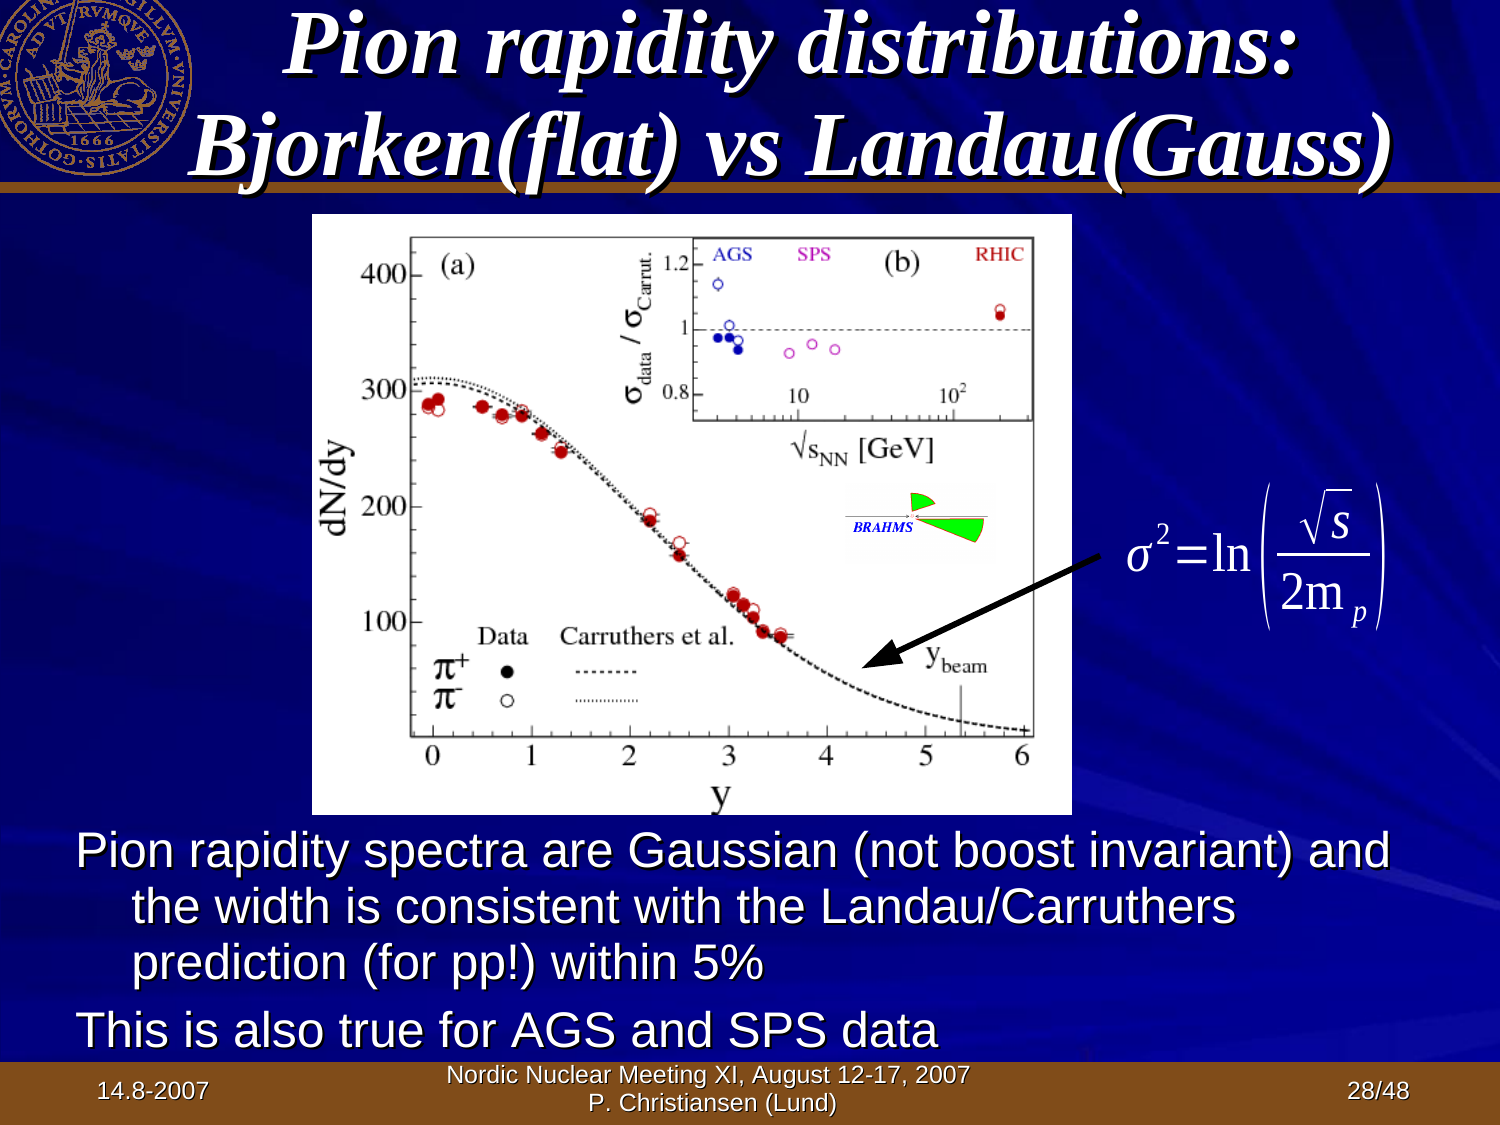

# Pion rapidity distributions: Bjorken(flat) vs Landau(Gauss)
Pion rapidity spectra are Gaussian (not boost invariant) and the width is consistent with the Landau/Carruthers prediction (for pp!) within 5%
This is also true for AGS and SPS data
28